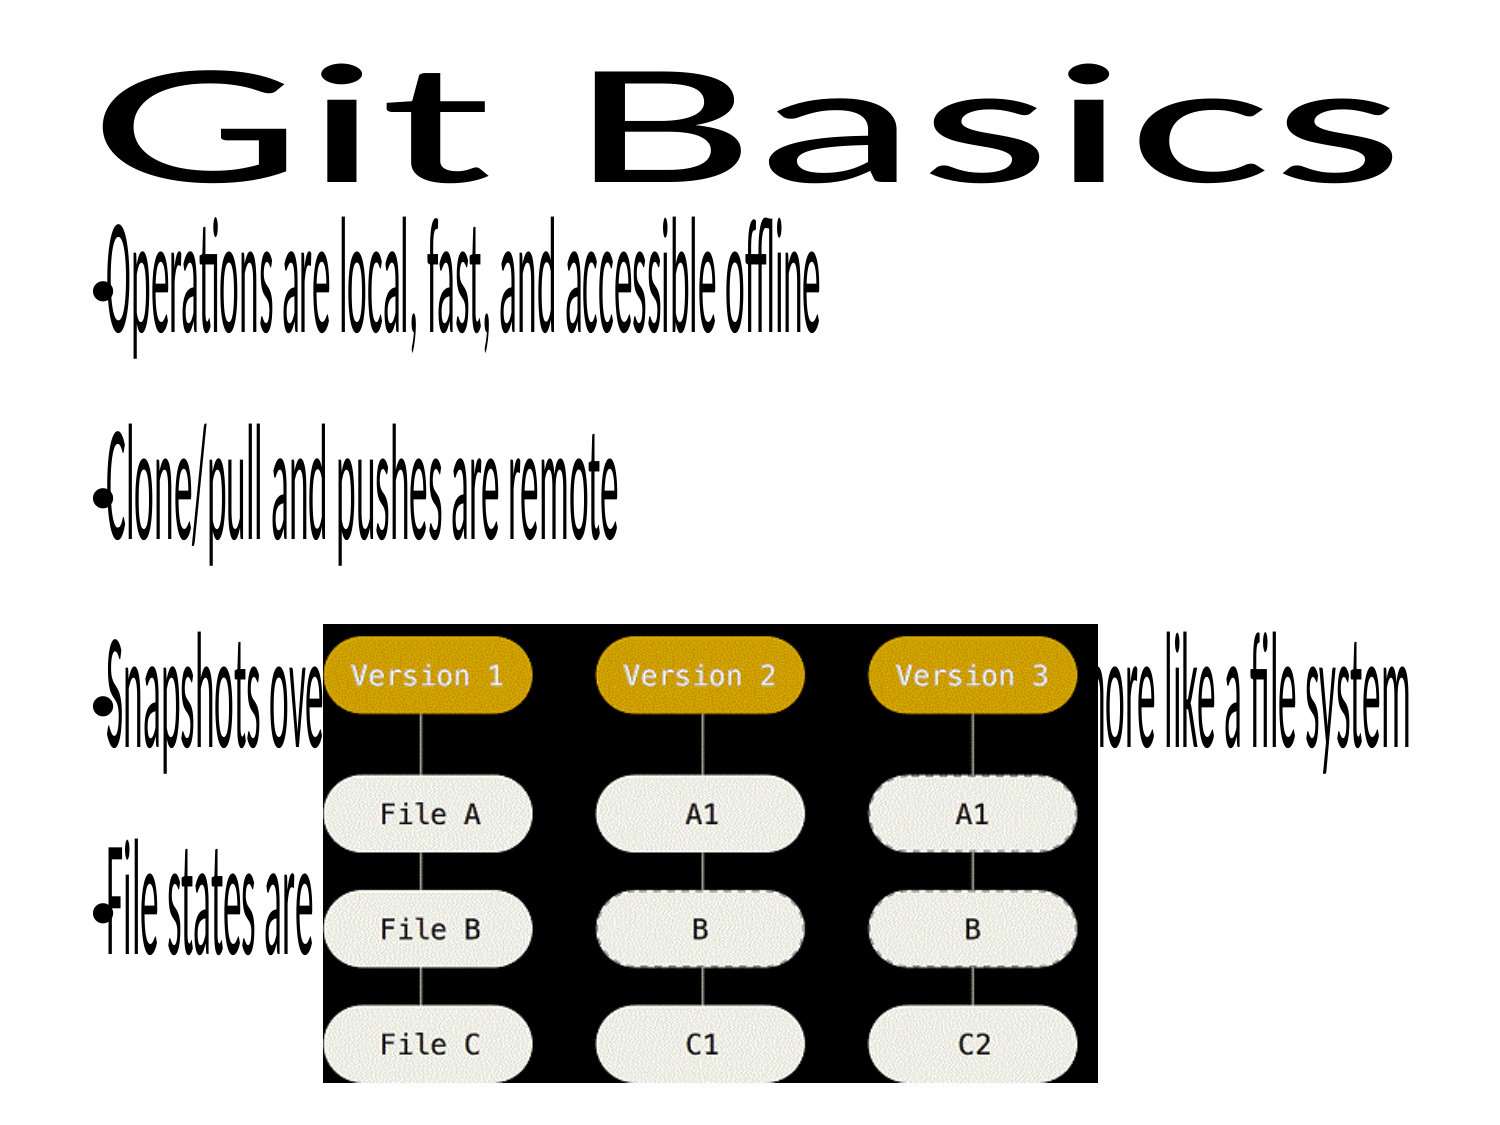

Git Basics
Operations are local, fast, and accessible offline
Clone/pull and pushes are remote
Snapshots over time – Not differences – make the git repository more like a file system
File states are modified, staged, and committed